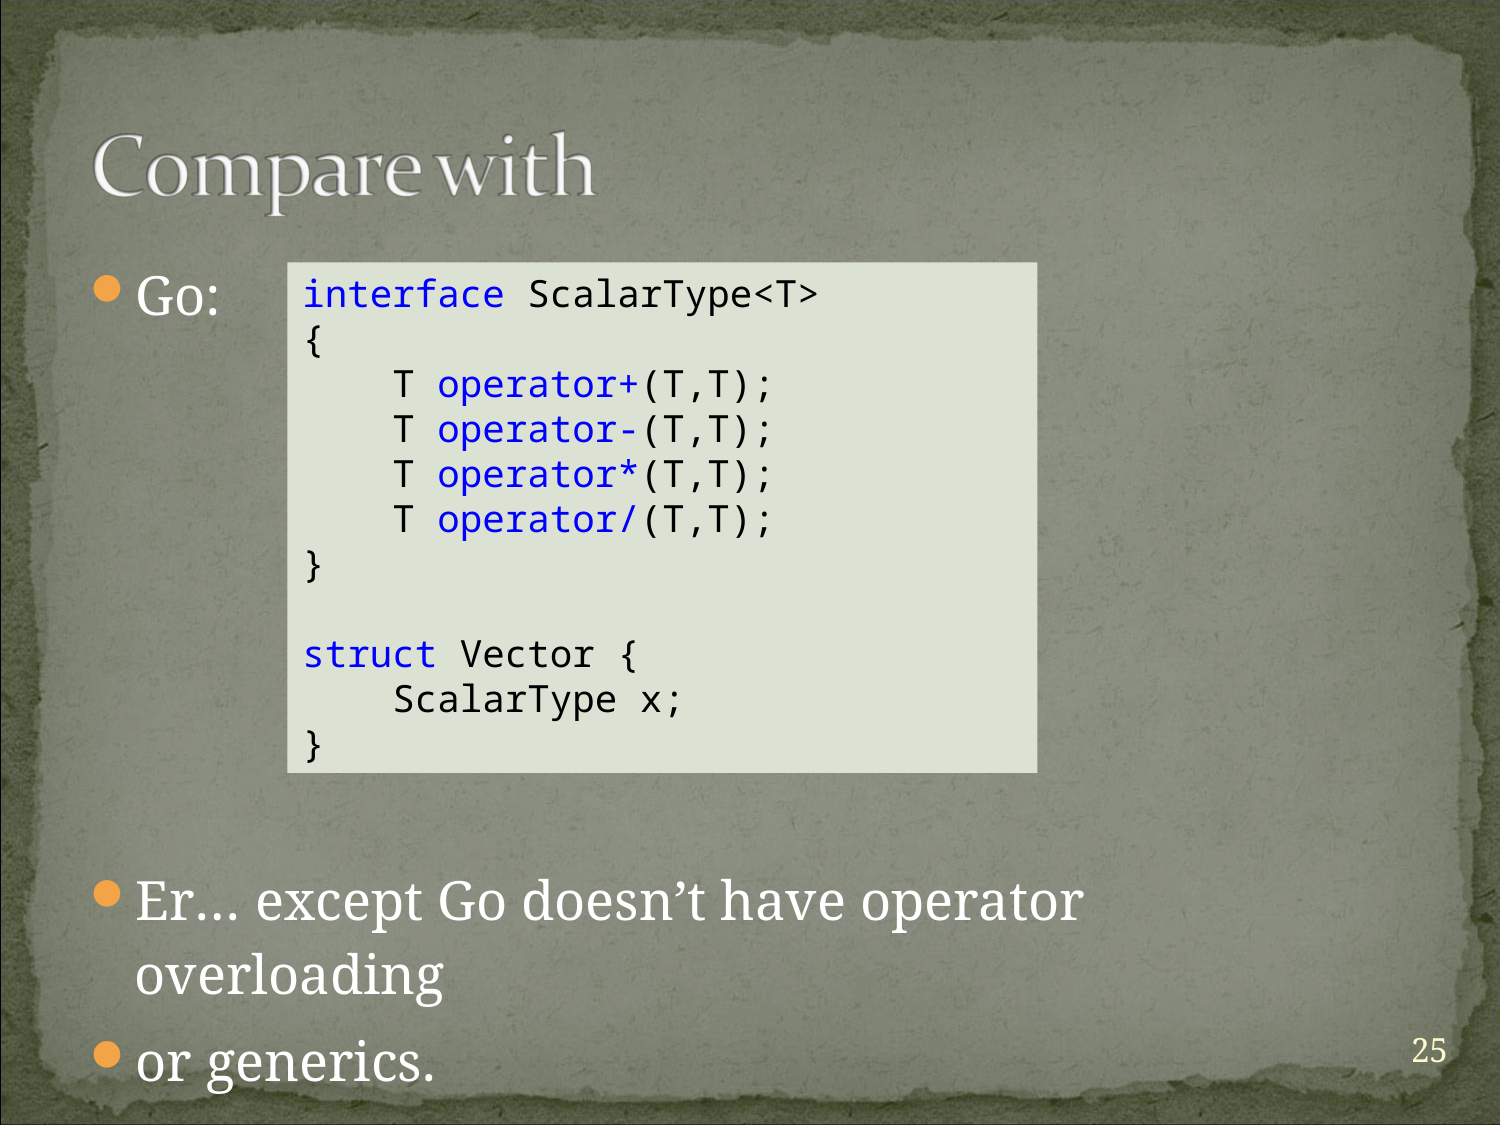

# Go:
Er… except Go doesn’t have operator overloading
or generics.
interface ScalarType<T>
{
 T operator+(T,T);
 T operator-(T,T);
 T operator*(T,T);
 T operator/(T,T);
}
struct Vector {
 ScalarType x;
}